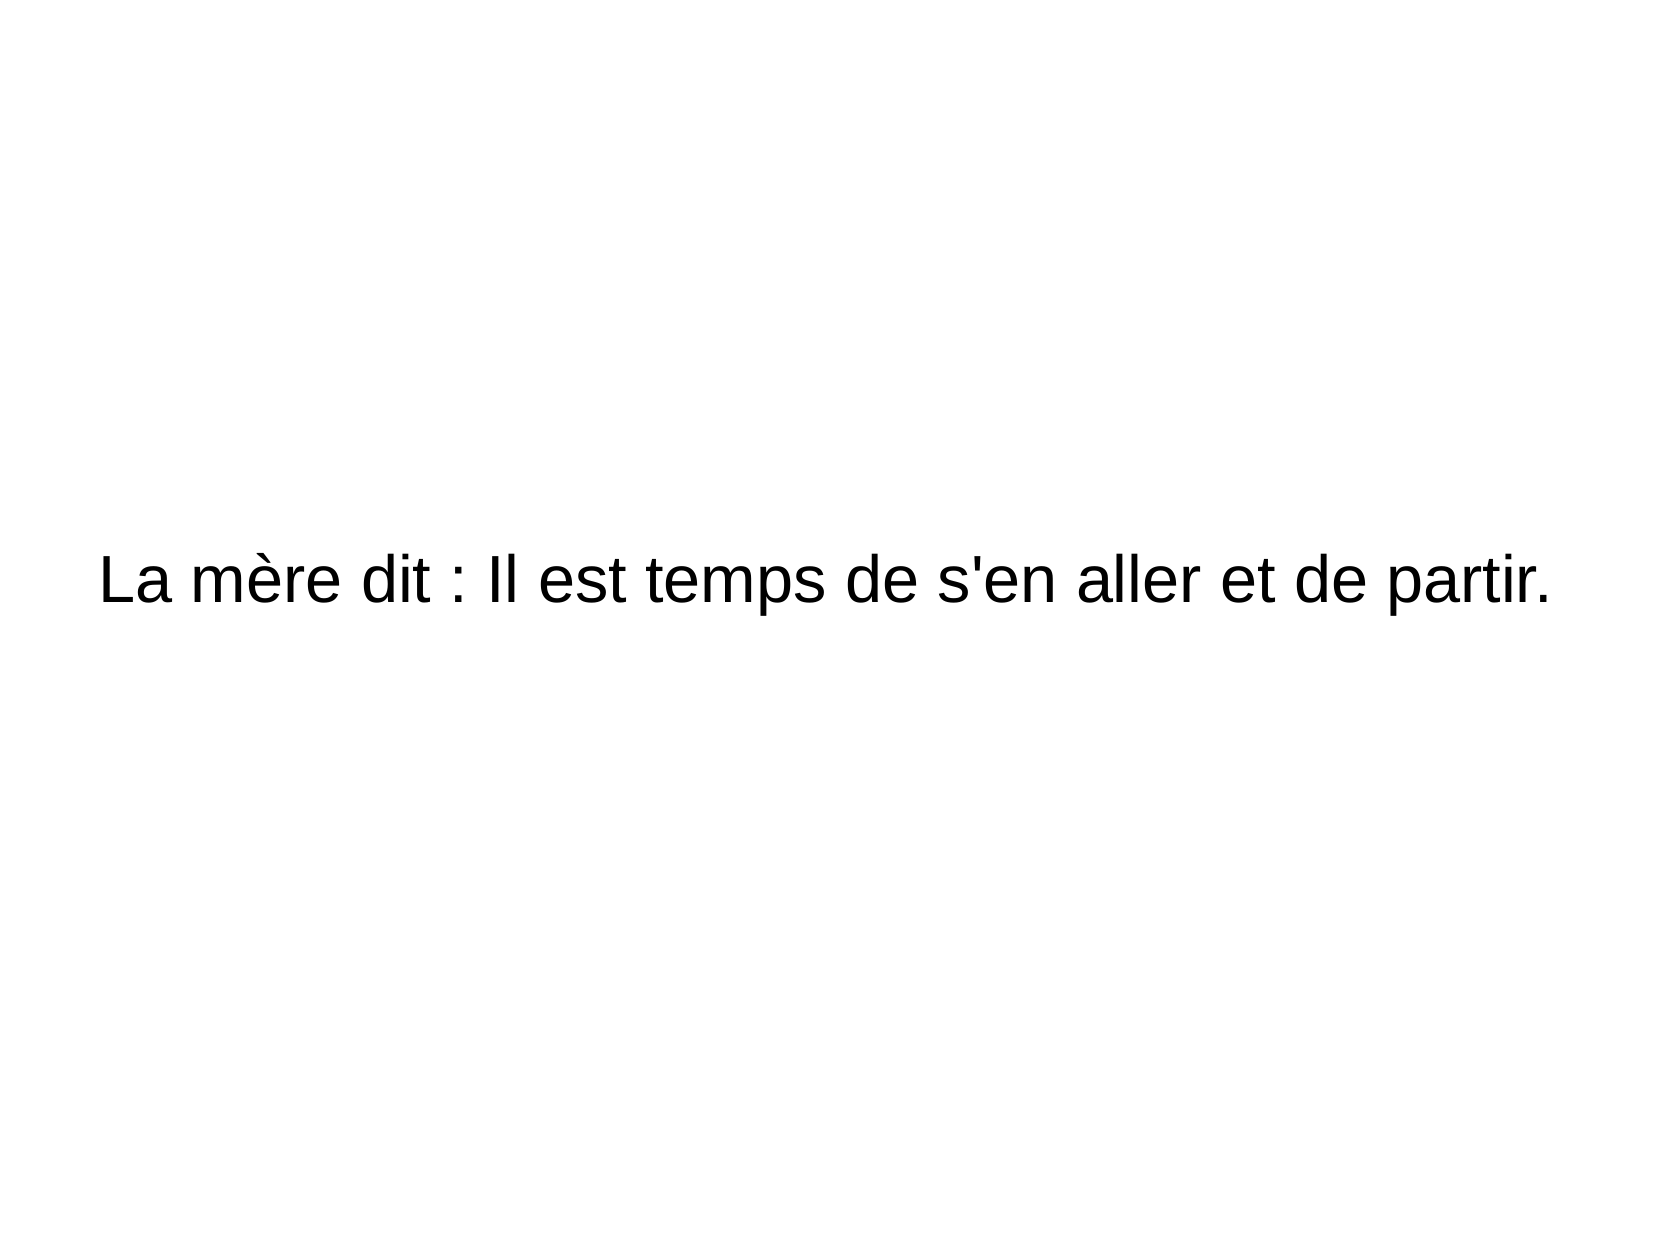

# La mère dit : Il est temps de s'en aller et de partir.